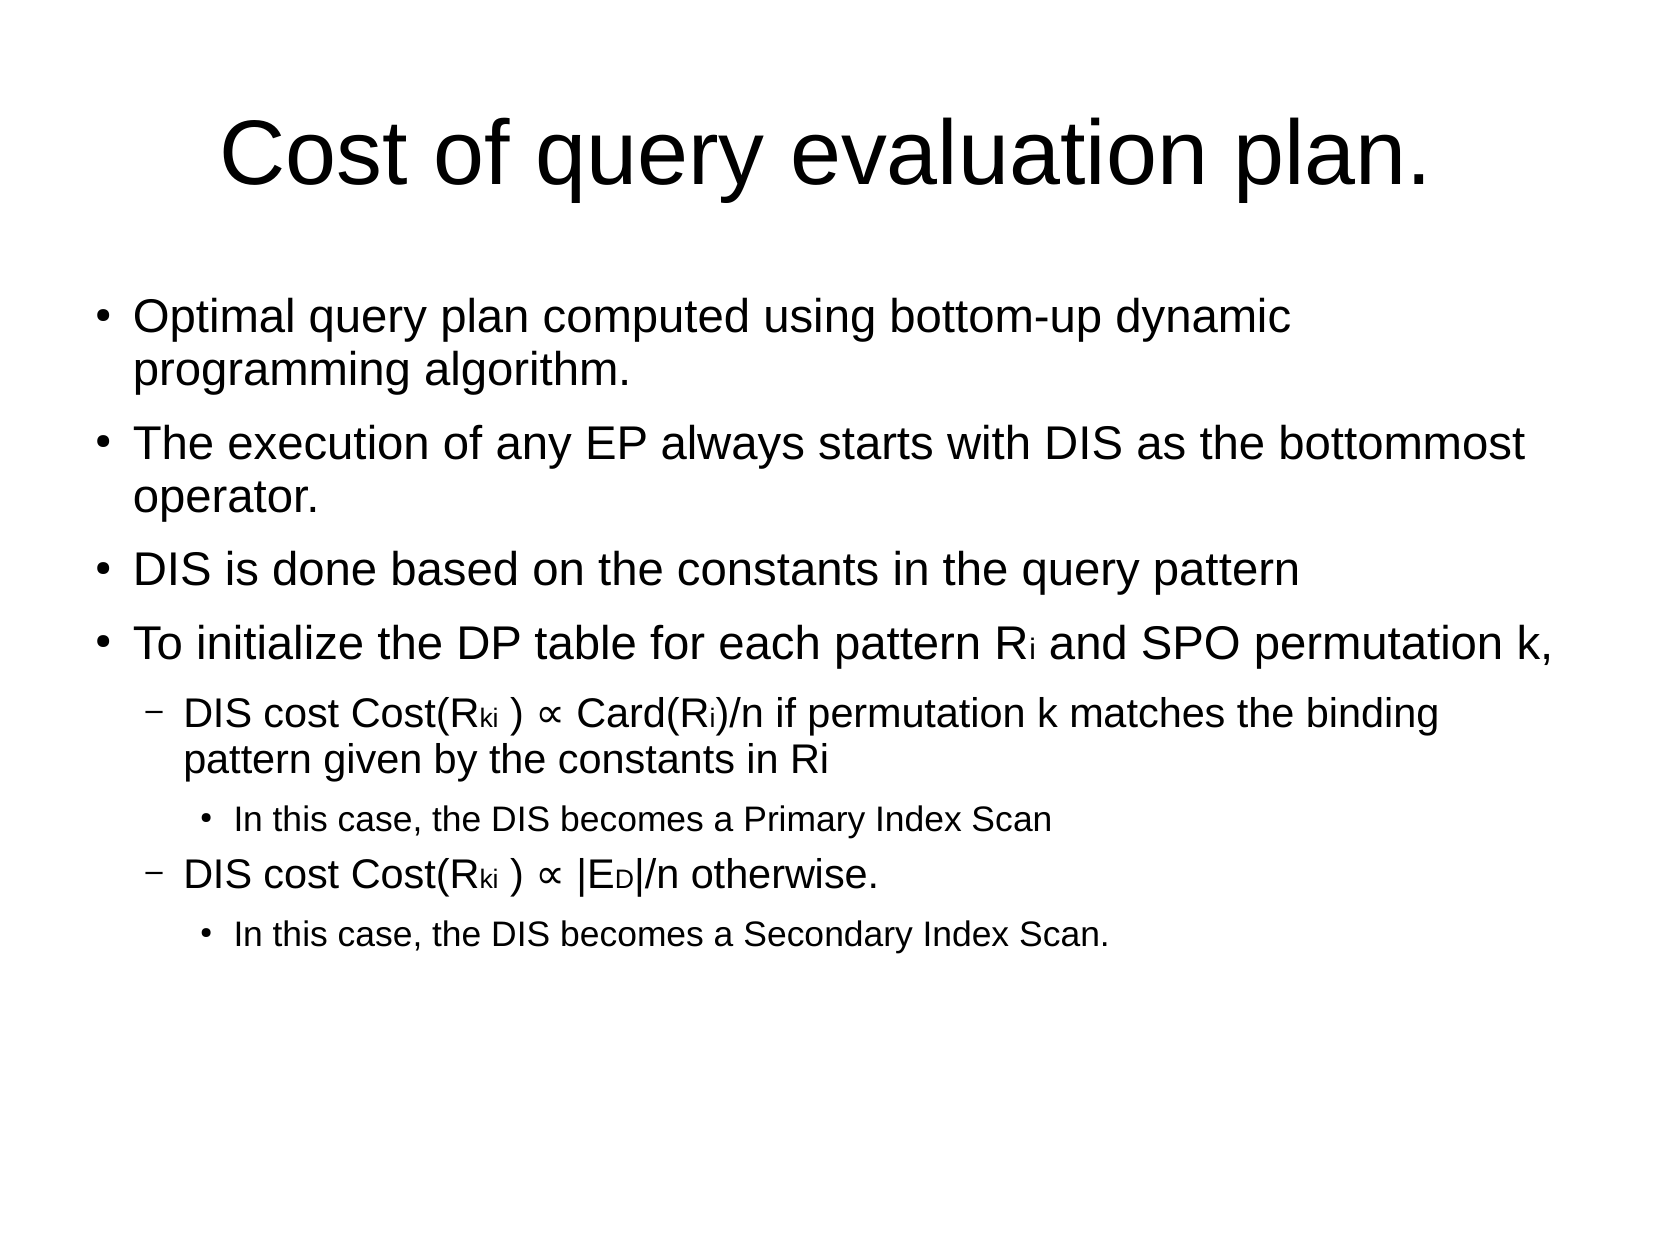

# Cost of query evaluation plan.
Optimal query plan computed using bottom-up dynamic programming algorithm.
The execution of any EP always starts with DIS as the bottommost operator.
DIS is done based on the constants in the query pattern
To initialize the DP table for each pattern Ri and SPO permutation k,
DIS cost Cost(Rki ) ∝ Card(Ri)/n if permutation k matches the binding pattern given by the constants in Ri
In this case, the DIS becomes a Primary Index Scan
DIS cost Cost(Rki ) ∝ |ED|/n otherwise.
In this case, the DIS becomes a Secondary Index Scan.